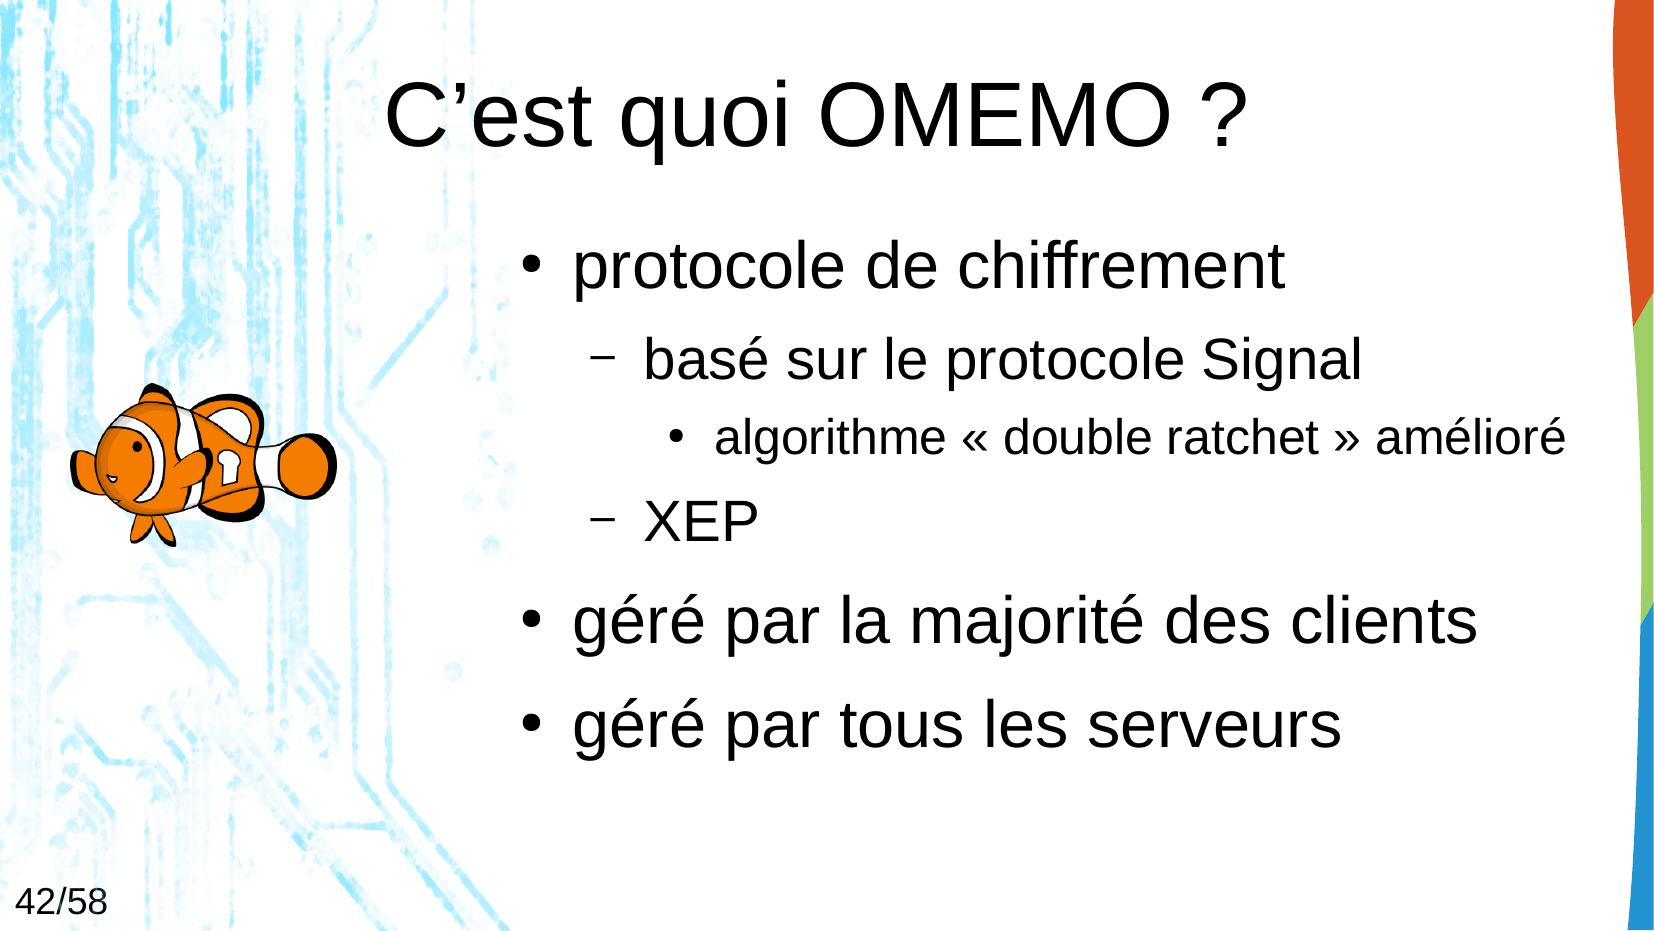

# C’est quoi OMEMO ?
protocole de chiffrement
basé sur le protocole Signal
algorithme « double ratchet » amélioré
XEP
géré par la majorité des clients
géré par tous les serveurs